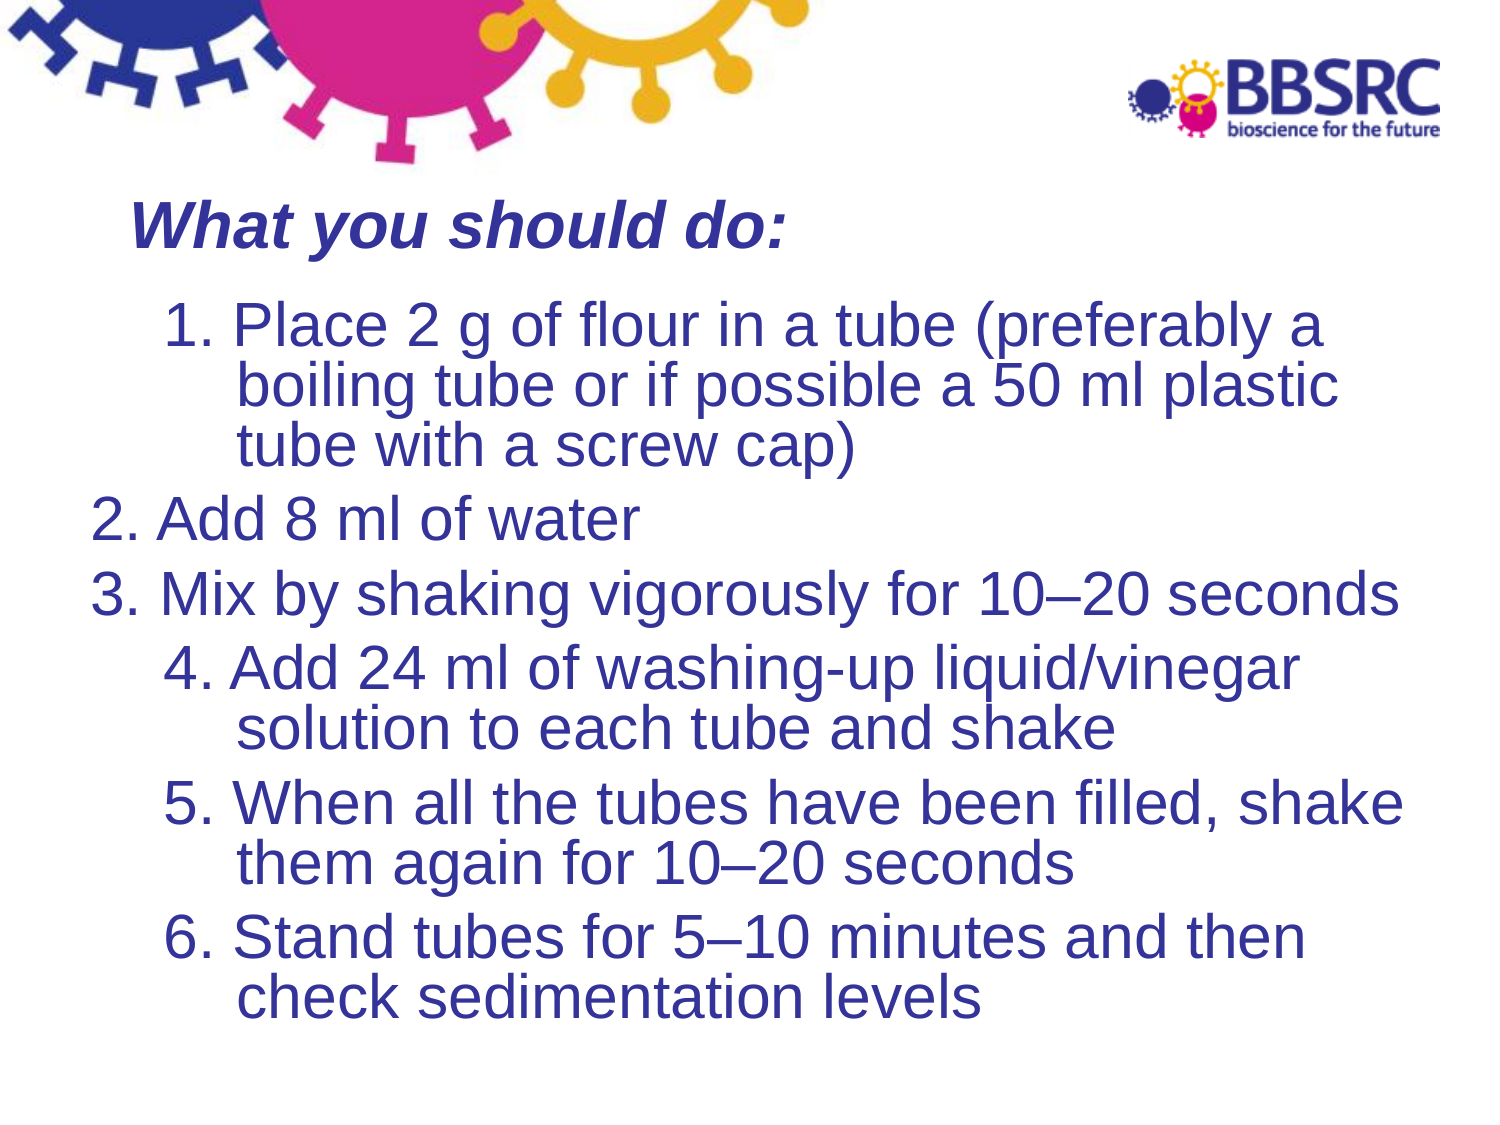

# What you should do:
1. Place 2 g of flour in a tube (preferably a boiling tube or if possible a 50 ml plastic tube with a screw cap)
2. Add 8 ml of water
3. Mix by shaking vigorously for 10–20 seconds
4. Add 24 ml of washing-up liquid/vinegar solution to each tube and shake
5. When all the tubes have been filled, shake them again for 10–20 seconds
6. Stand tubes for 5–10 minutes and then check sedimentation levels